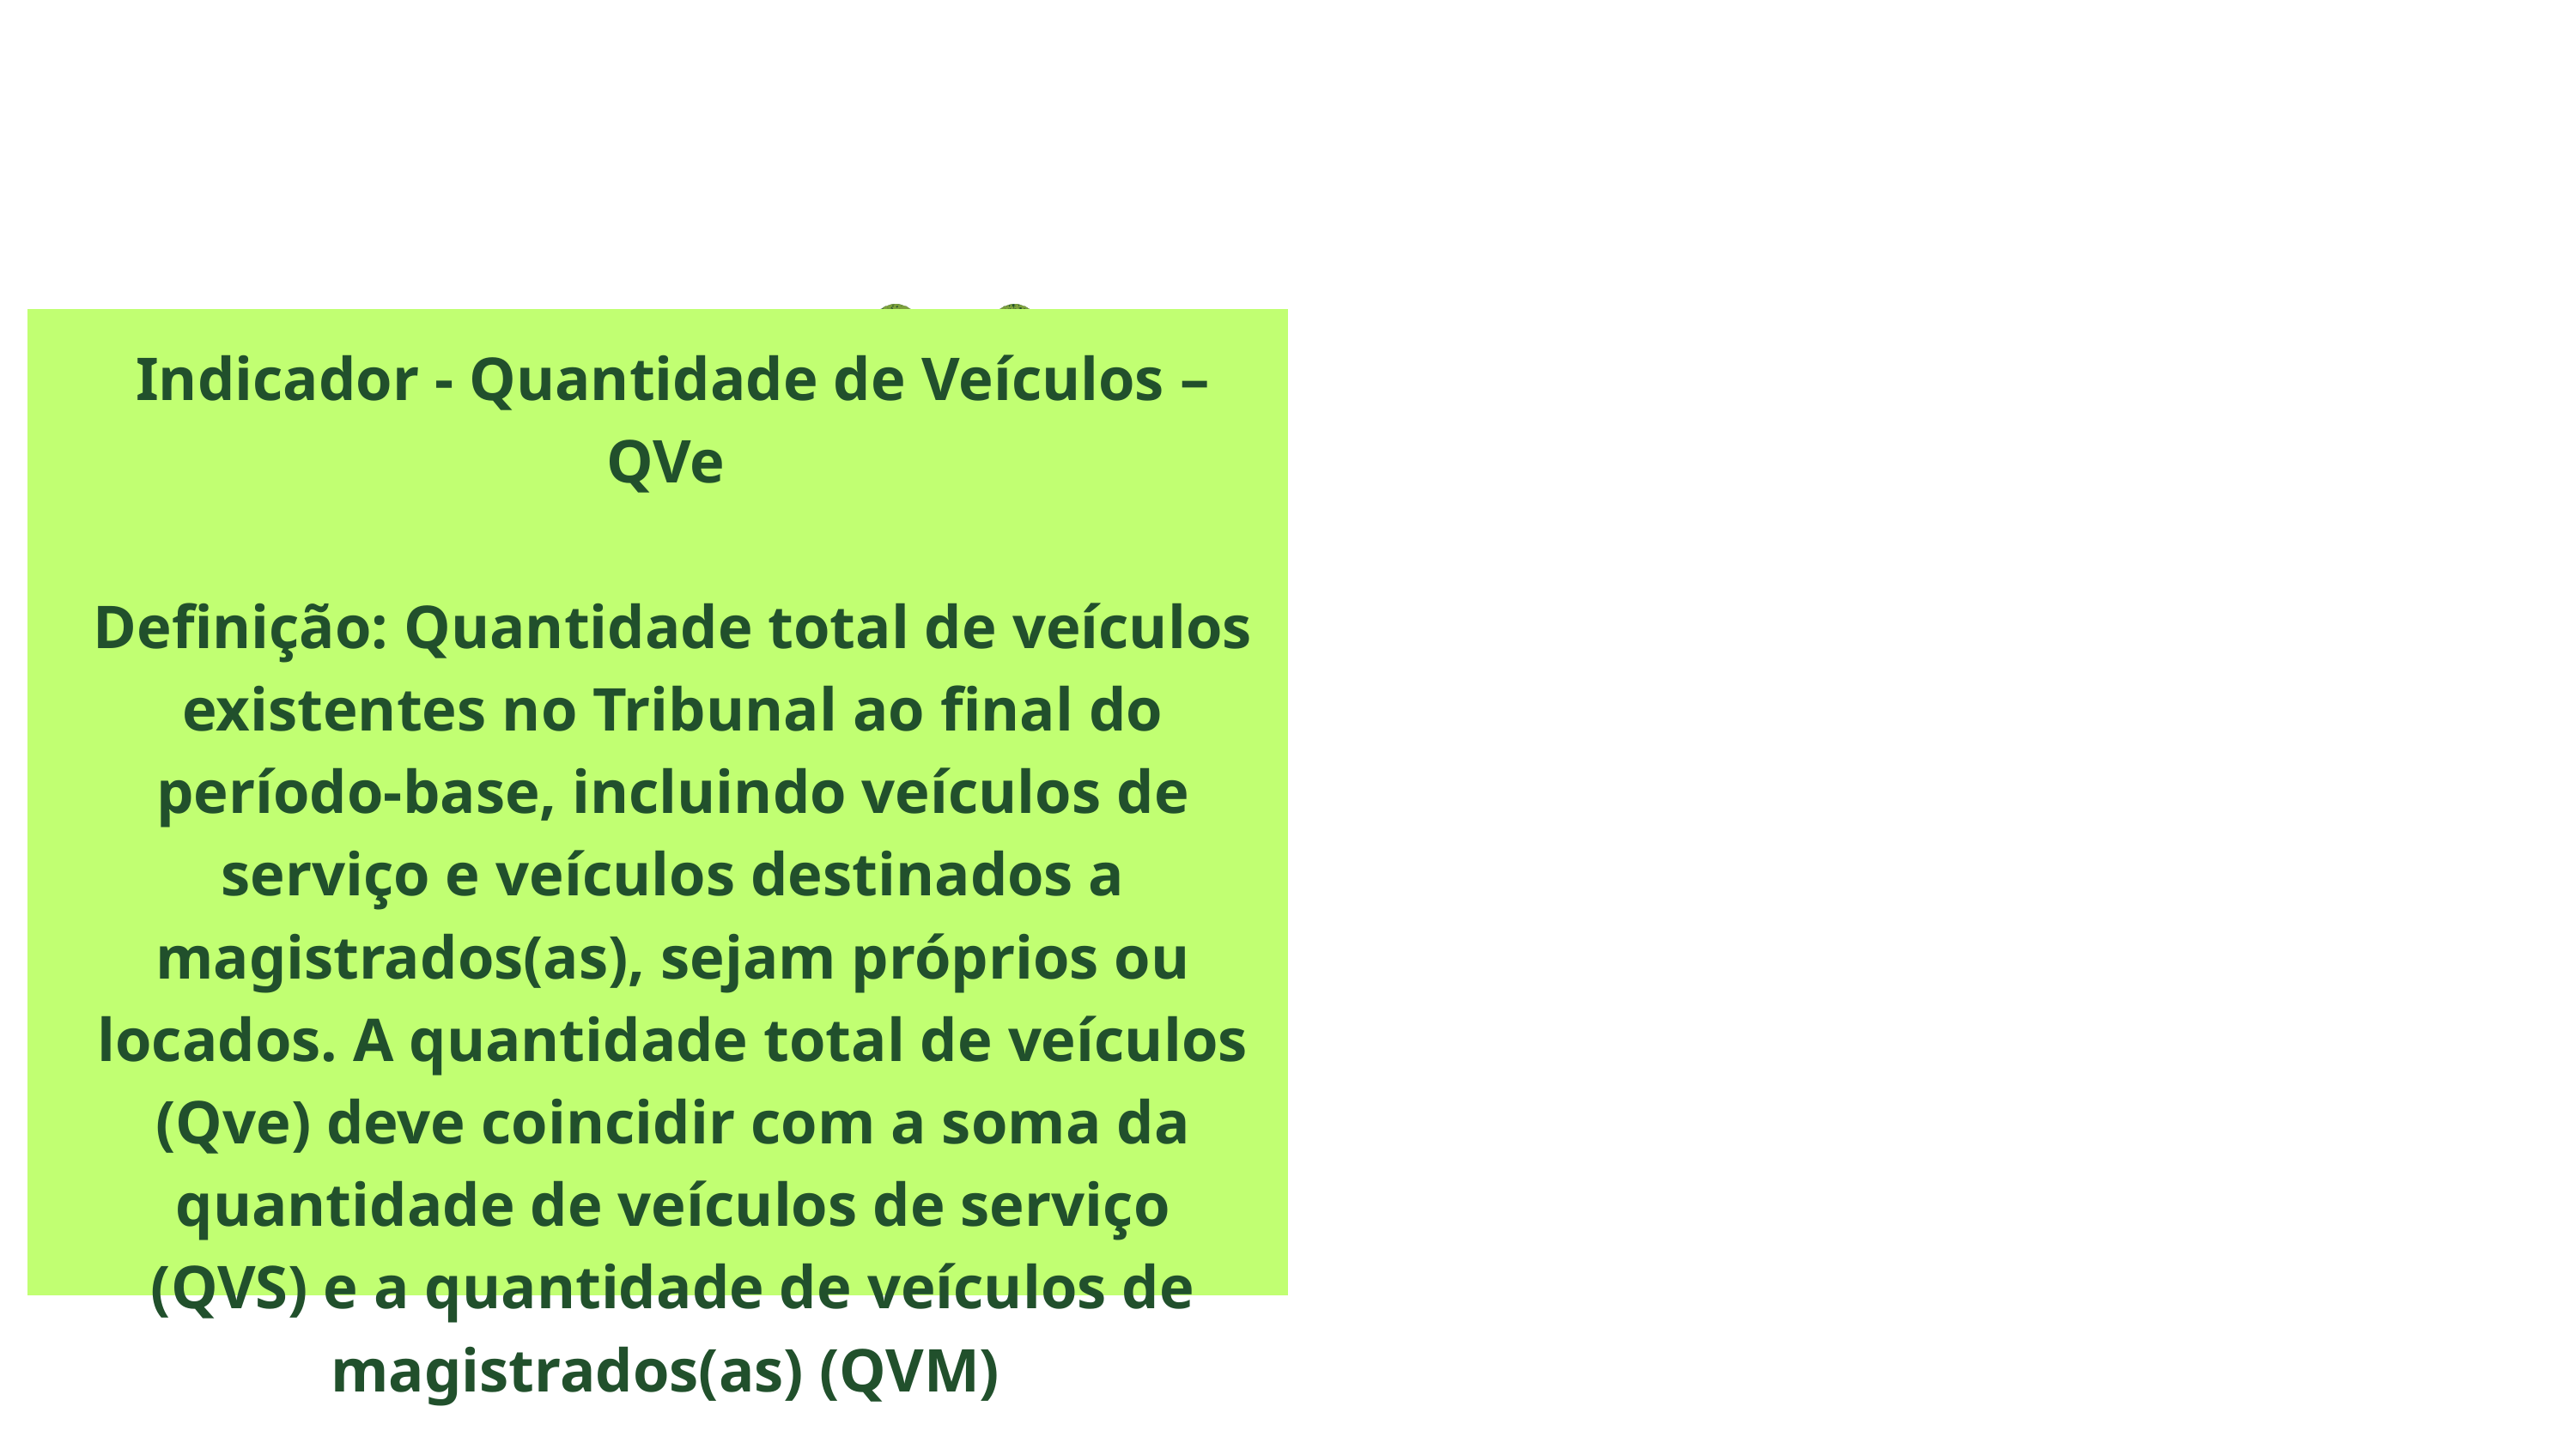

Fórmula: QTVe = VGEF + VD + VAlt.
Polaridade: Quanto menor o valor, melhor o desempenho.
Periodicidade: Anual.
Metodologia Análise de Desempenho: Anual
Unidade responsável pelas metas: Coordenadoria de Polícia Judicial.
Indicador - Quantidade de Veículos – QVe
Definição: Quantidade total de veículos existentes no Tribunal ao final do período-base, incluindo veículos de serviço e veículos destinados a magistrados(as), sejam próprios ou locados. A quantidade total de veículos (Qve) deve coincidir com a soma da quantidade de veículos de serviço (QVS) e a quantidade de veículos de magistrados(as) (QVM)